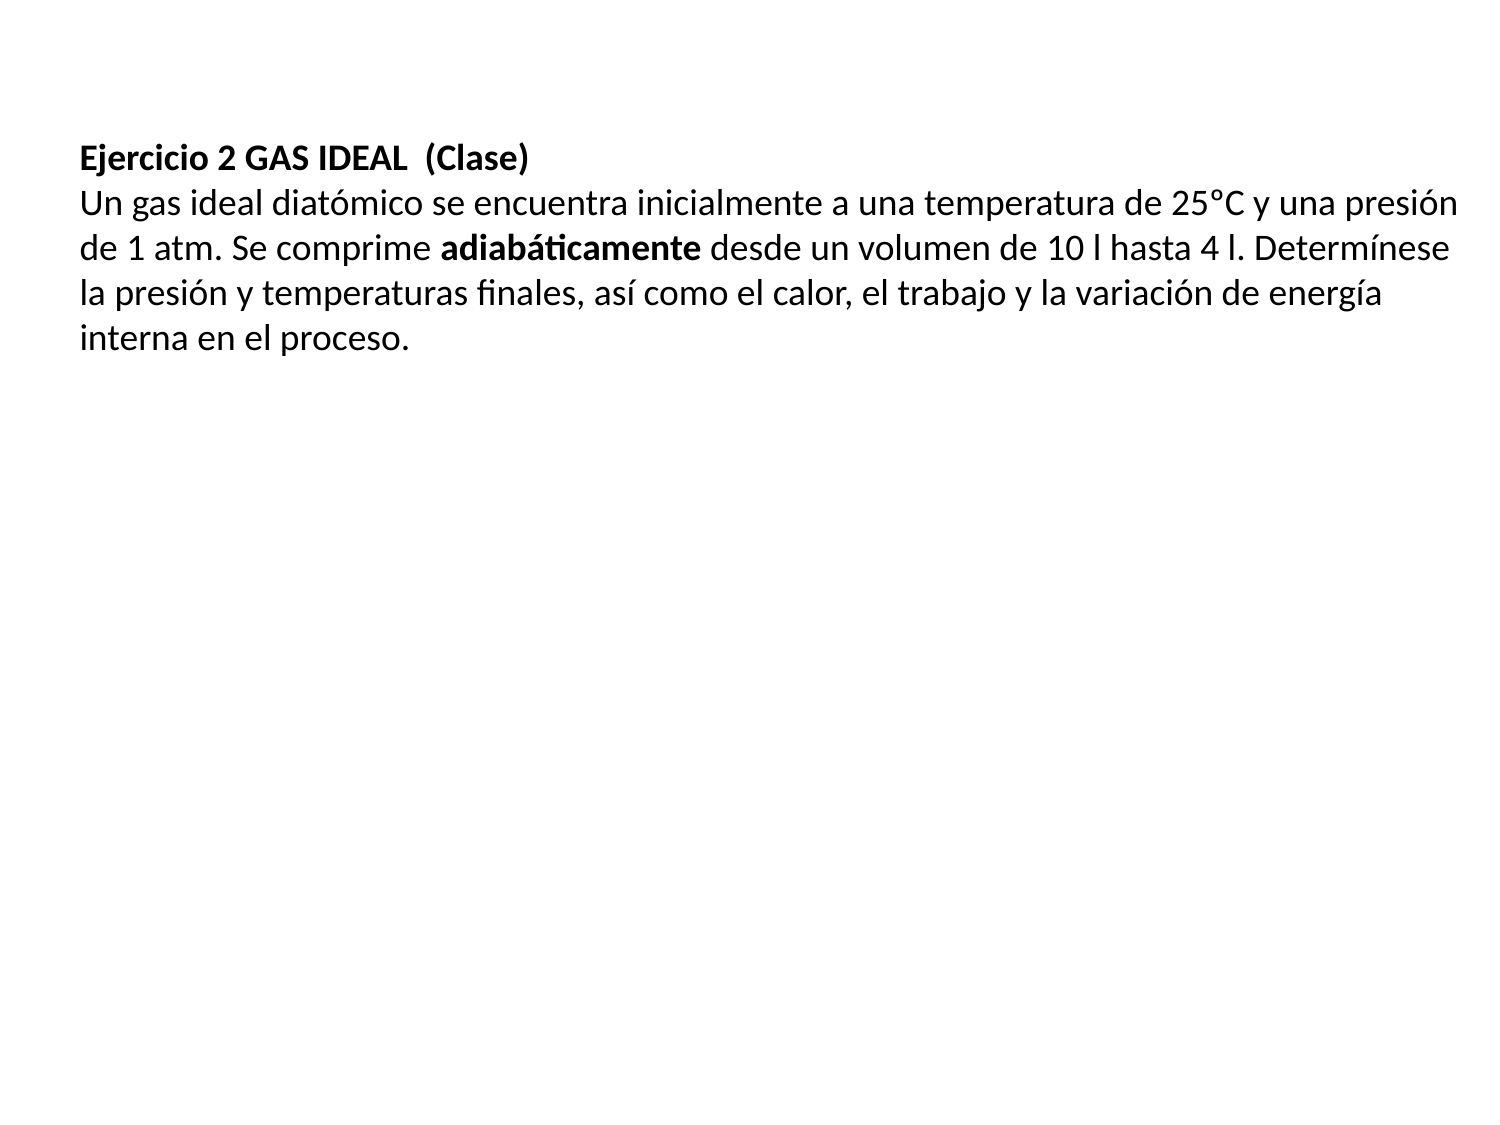

Ejercicio 2 GAS IDEAL (Clase)
Un gas ideal diatómico se encuentra inicialmente a una temperatura de 25ºC y una presión de 1 atm. Se comprime adiabáticamente desde un volumen de 10 l hasta 4 l. Determínese la presión y temperaturas finales, así como el calor, el trabajo y la variación de energía interna en el proceso.